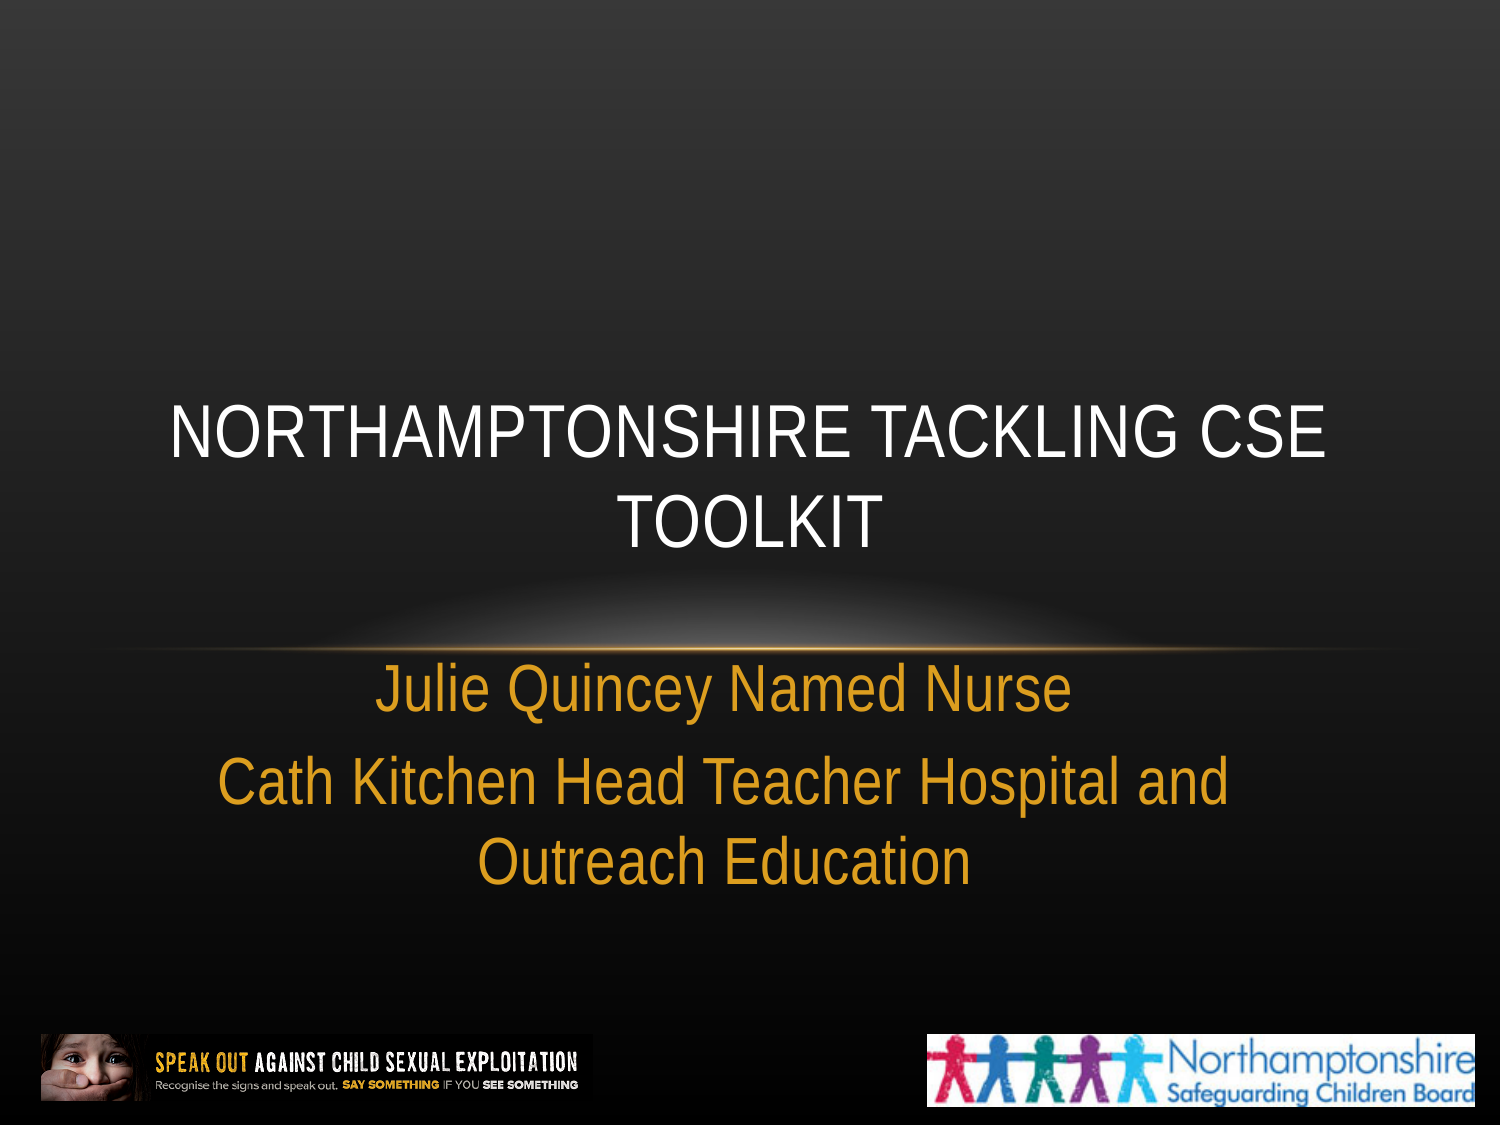

Northamptonshire Tackling CSE Toolkit
# Julie Quincey Named Nurse
Cath Kitchen Head Teacher Hospital and Outreach Education